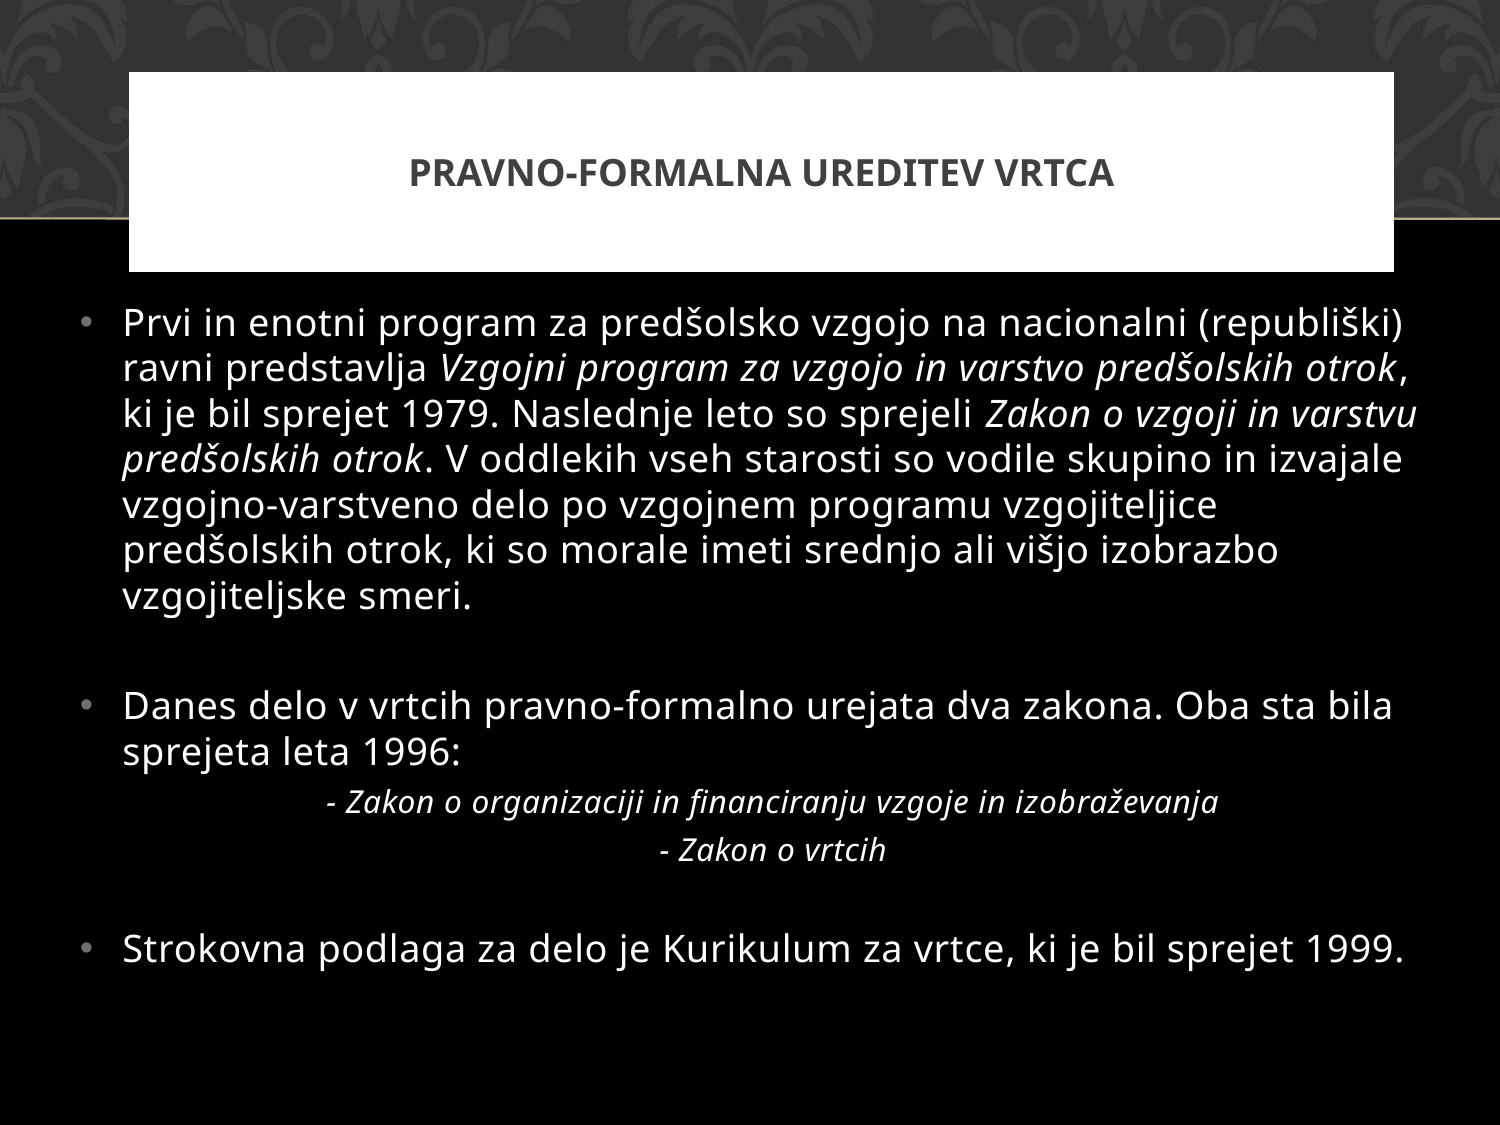

Pravno-formalna ureditev vrtca
# Prvi in enotni program za predšolsko vzgojo na nacionalni (republiški) ravni predstavlja Vzgojni program za vzgojo in varstvo predšolskih otrok, ki je bil sprejet 1979. Naslednje leto so sprejeli Zakon o vzgoji in varstvu predšolskih otrok. V oddlekih vseh starosti so vodile skupino in izvajale vzgojno-varstveno delo po vzgojnem programu vzgojiteljice predšolskih otrok, ki so morale imeti srednjo ali višjo izobrazbo vzgojiteljske smeri.
Danes delo v vrtcih pravno-formalno urejata dva zakona. Oba sta bila sprejeta leta 1996:
 - Zakon o organizaciji in financiranju vzgoje in izobraževanja
 - Zakon o vrtcih
Strokovna podlaga za delo je Kurikulum za vrtce, ki je bil sprejet 1999.